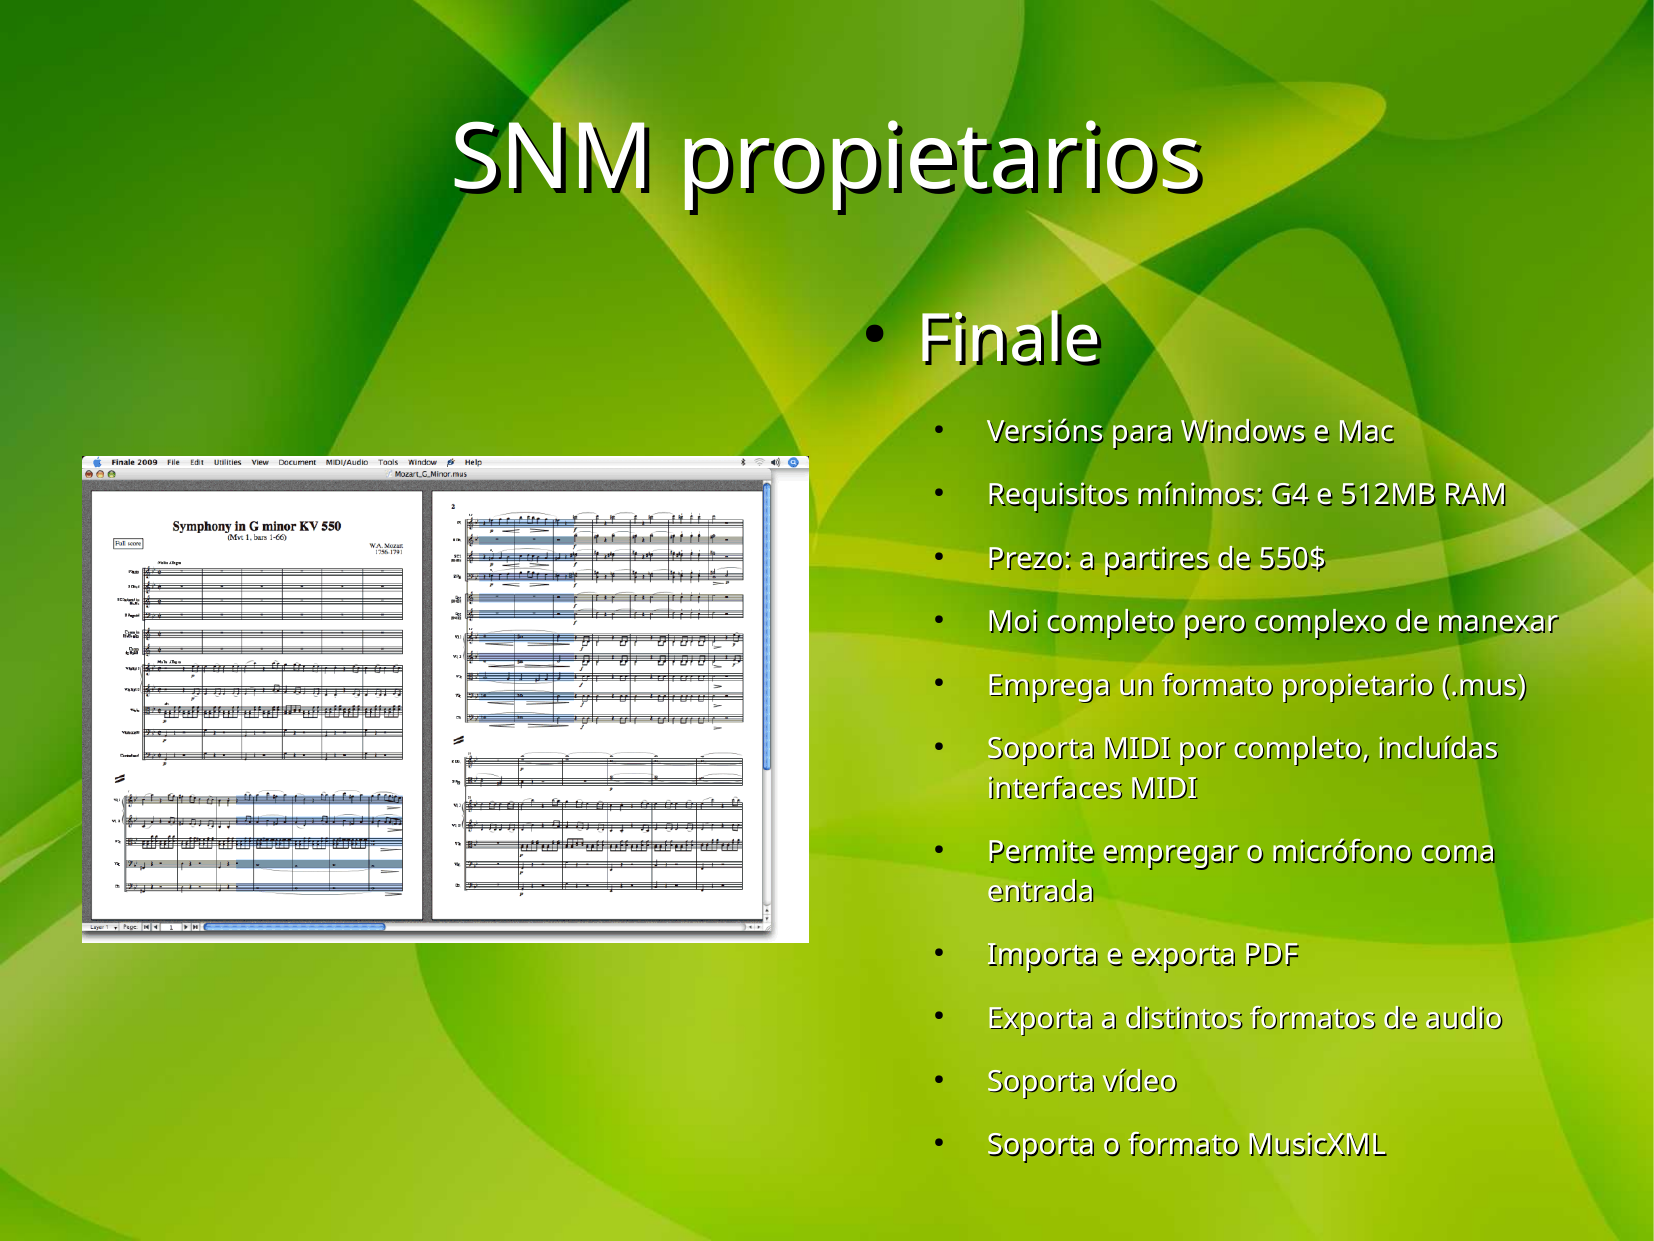

# SNM propietarios
Finale
Versións para Windows e Mac
Requisitos mínimos: G4 e 512MB RAM
Prezo: a partires de 550$
Moi completo pero complexo de manexar
Emprega un formato propietario (.mus)
Soporta MIDI por completo, incluídas interfaces MIDI
Permite empregar o micrófono coma entrada
Importa e exporta PDF
Exporta a distintos formatos de audio
Soporta vídeo
Soporta o formato MusicXML